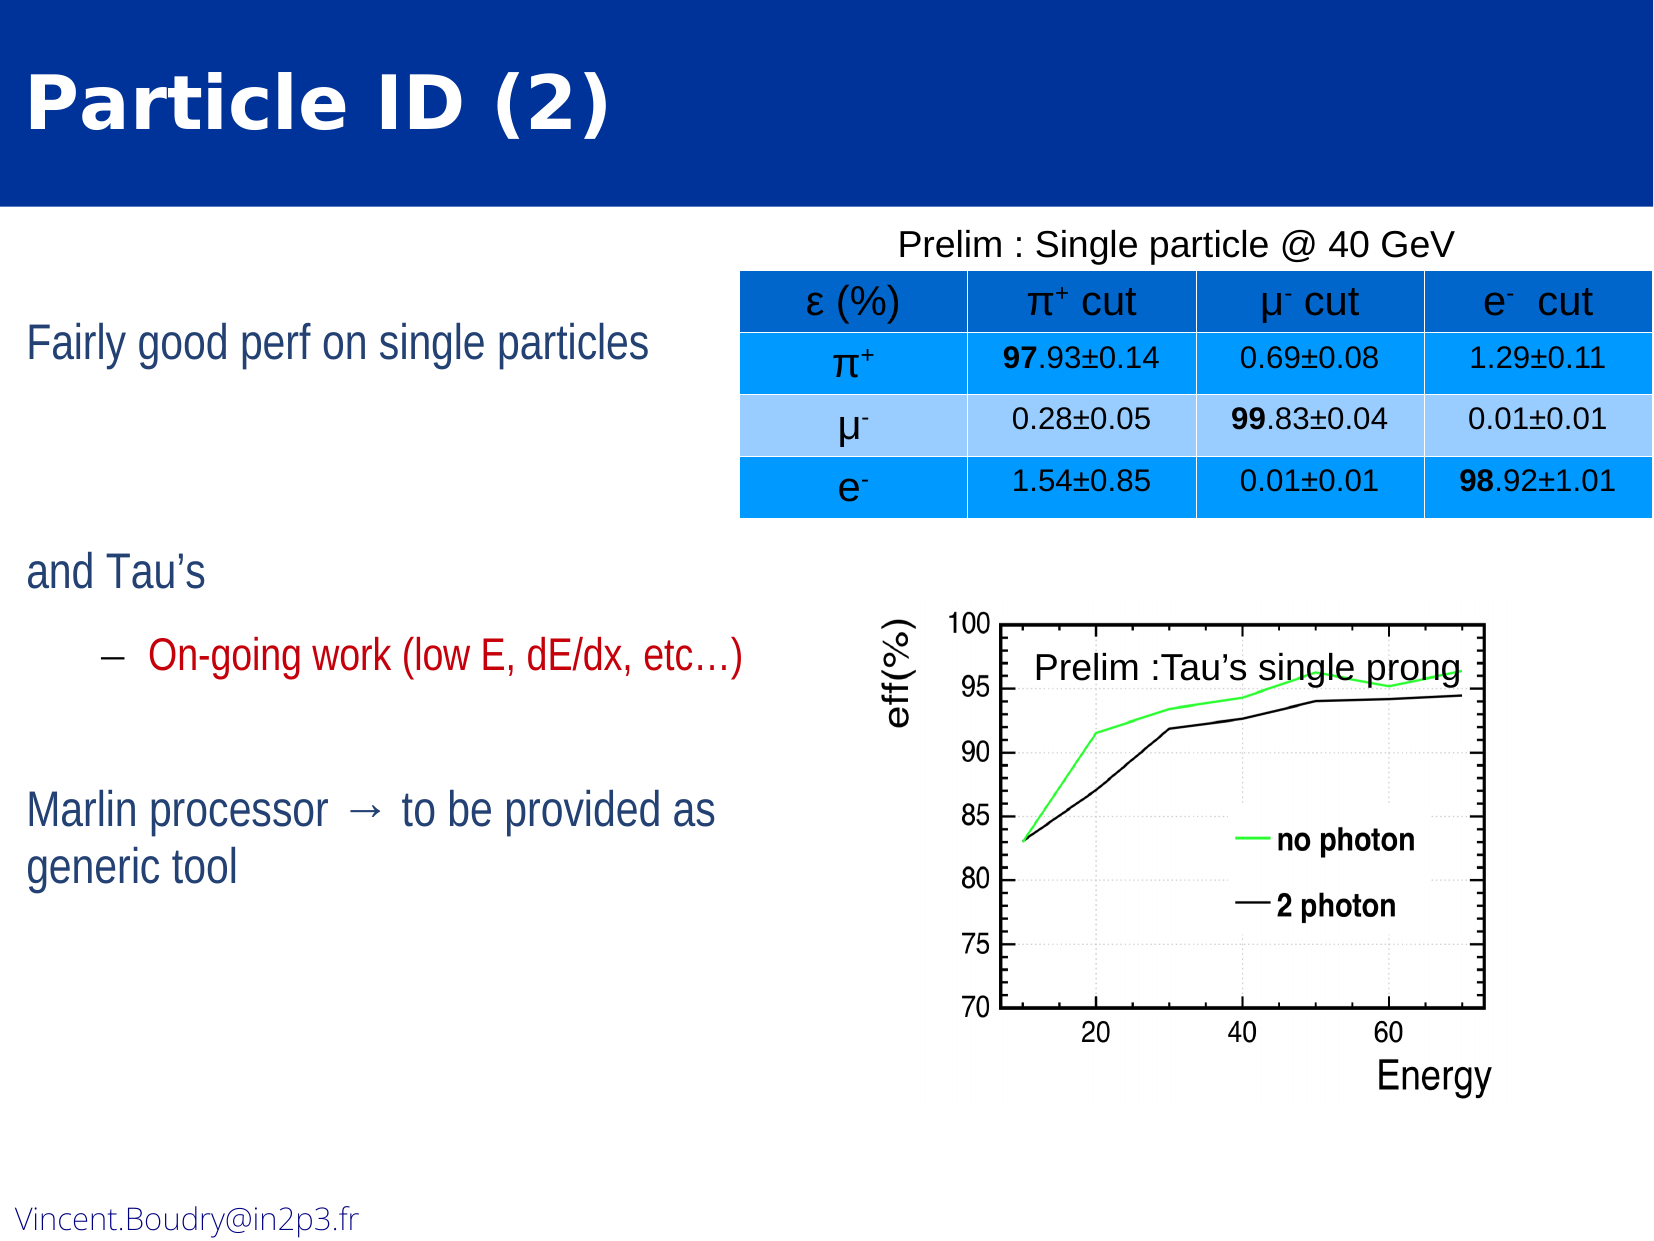

# Particle ID (2)
Prelim : Single particle @ 40 GeV
Fairly good perf on single particles
and Tau’s
On-going work (low E, dE/dx, etc…)
Marlin processor → to be provided as
generic tool
| ε (%) | π+ cut | μ- cut | e- cut |
| --- | --- | --- | --- |
| π+ | 97.93±0.14 | 0.69±0.08 | 1.29±0.11 |
| μ- | 0.28±0.05 | 99.83±0.04 | 0.01±0.01 |
| e- | 1.54±0.85 | 0.01±0.01 | 98.92±1.01 |
Prelim :Tau’s single prong